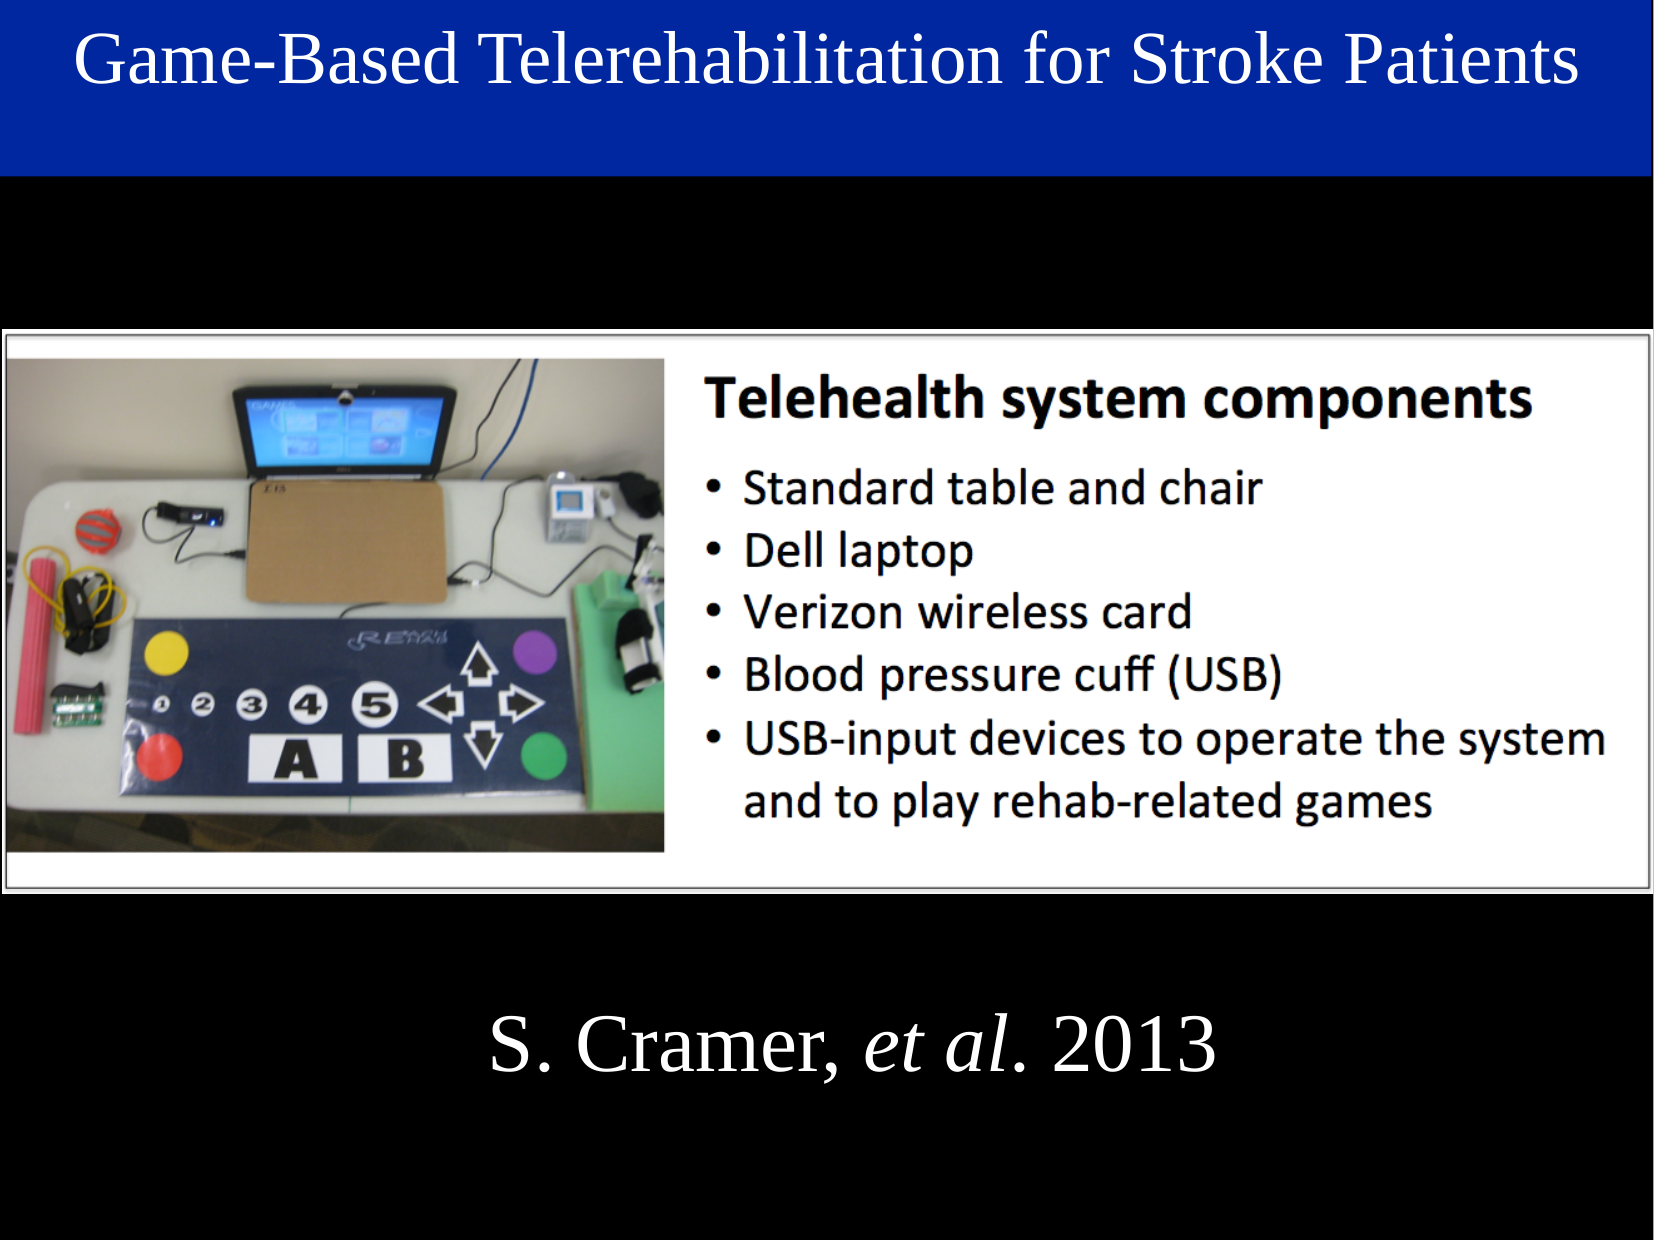

S. Cramer, et al. 2013
# Game-Based Telerehabilitation for Stroke Patients